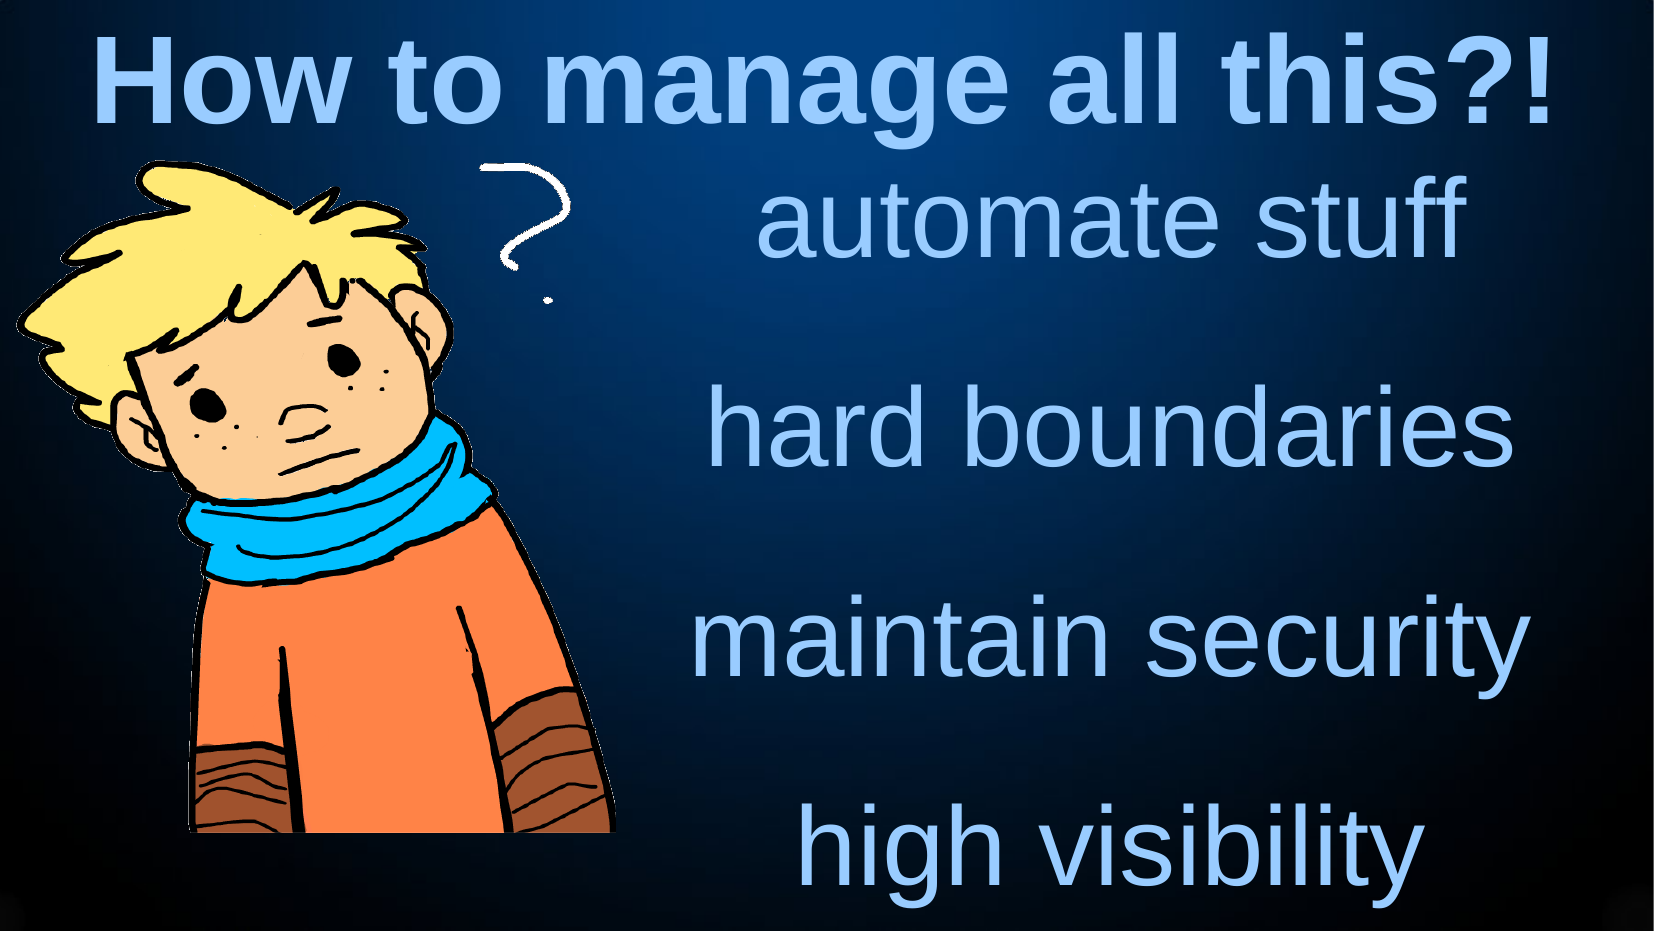

# How to manage all this?!
automate stuff
hard boundaries
maintain security
high visibility